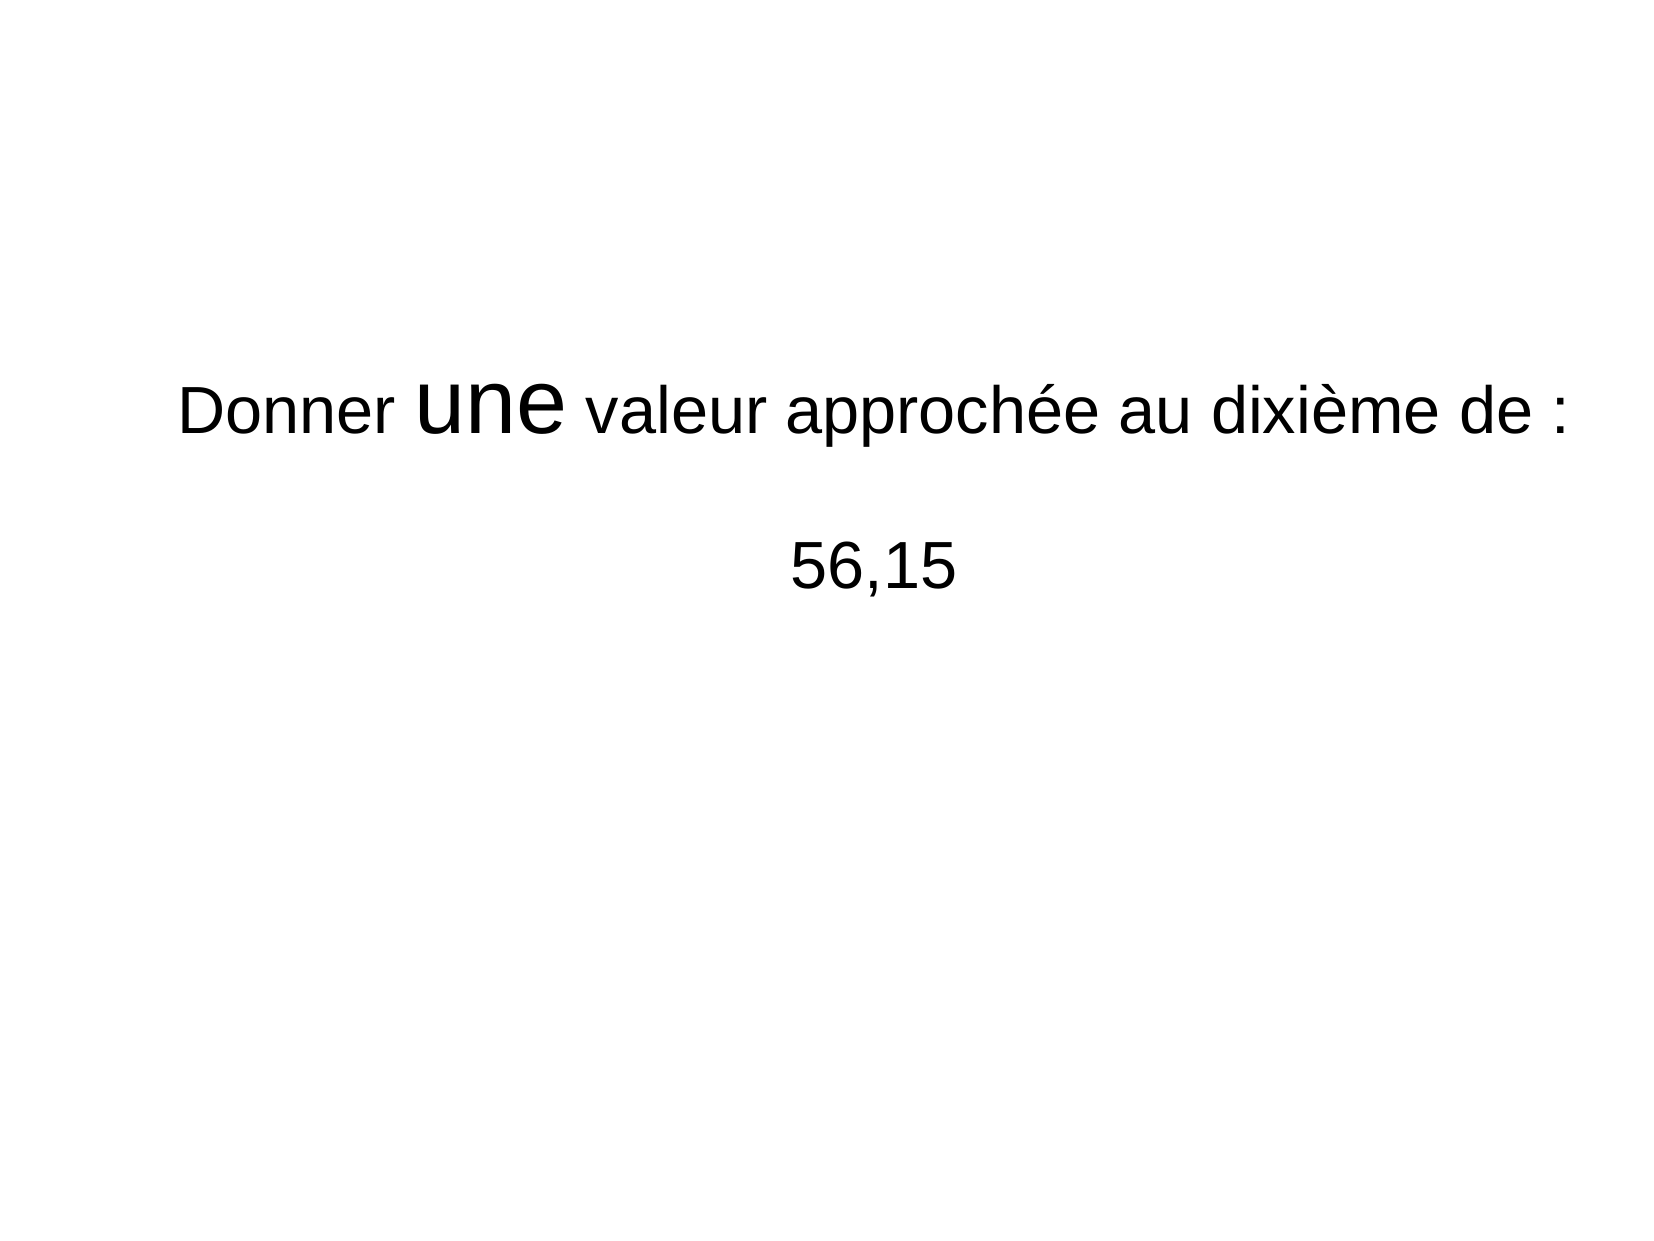

# Donner une valeur approchée au dixième de :
56,15